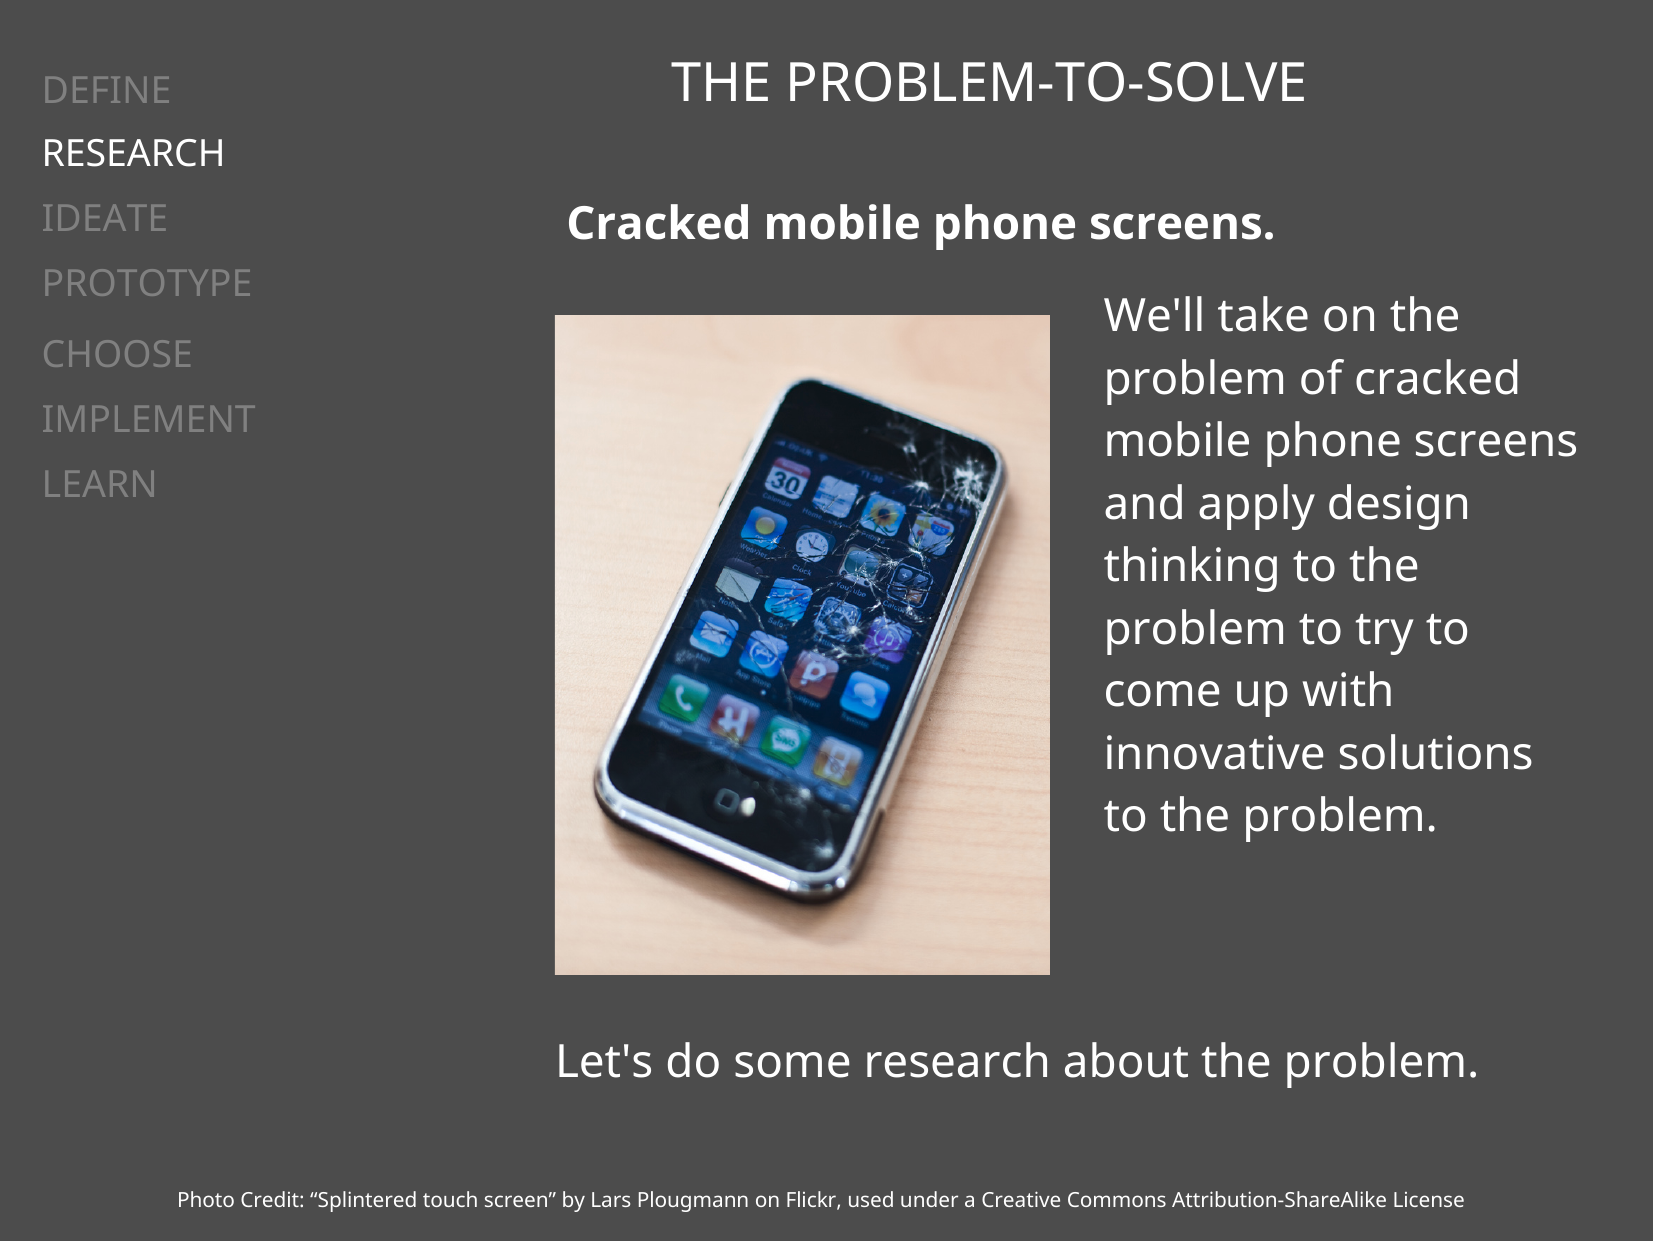

# DEFINE
THE PROBLEM-TO-SOLVE
RESEARCH
IDEATE
Cracked mobile phone screens.
PROTOTYPE
CHOOSE
We'll take on the
problem of cracked
mobile phone screens and apply design thinking to the problem to try to come up with
innovative solutions
to the problem.
IMPLEMENT
LEARN
Let's do some research about the problem.
Photo Credit: “Splintered touch screen” by Lars Plougmann on Flickr, used under a Creative Commons Attribution-ShareAlike License